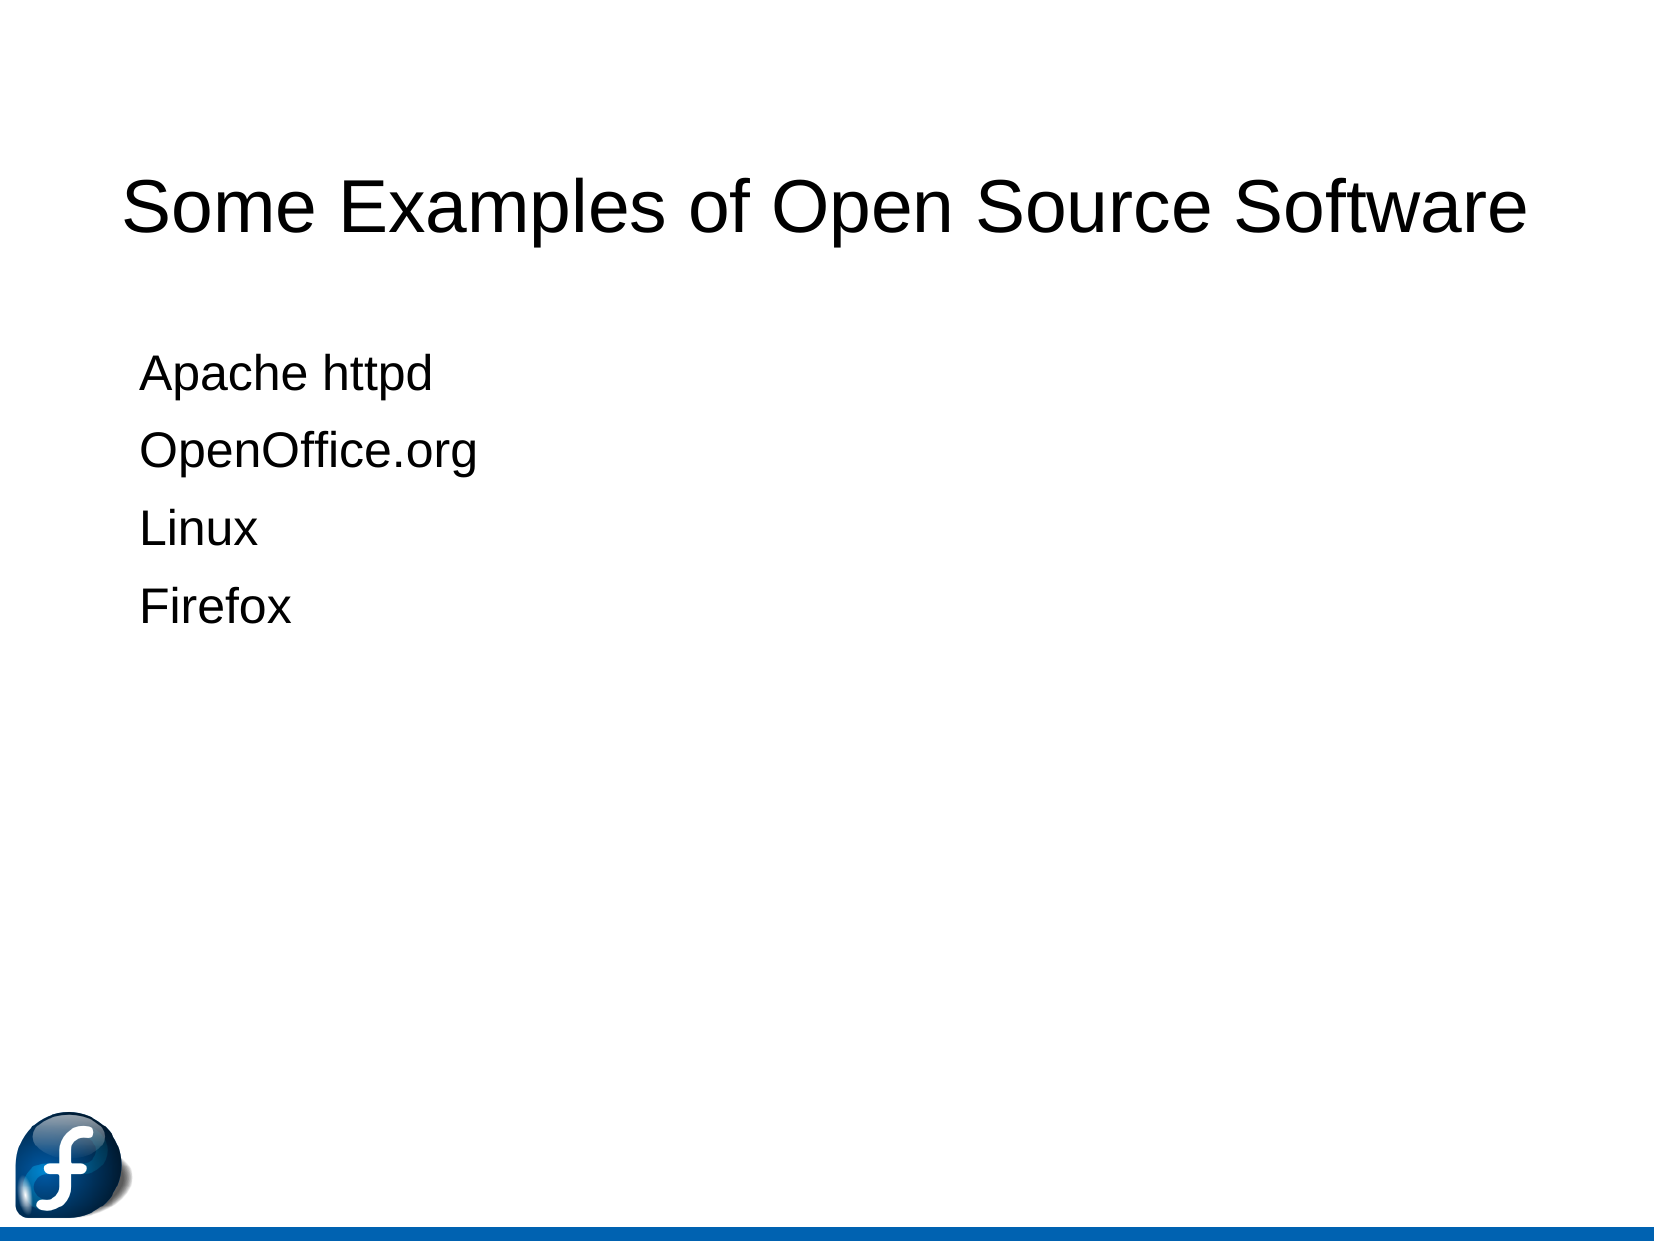

# Some Examples of Open Source Software
Apache httpd
OpenOffice.org
Linux
Firefox